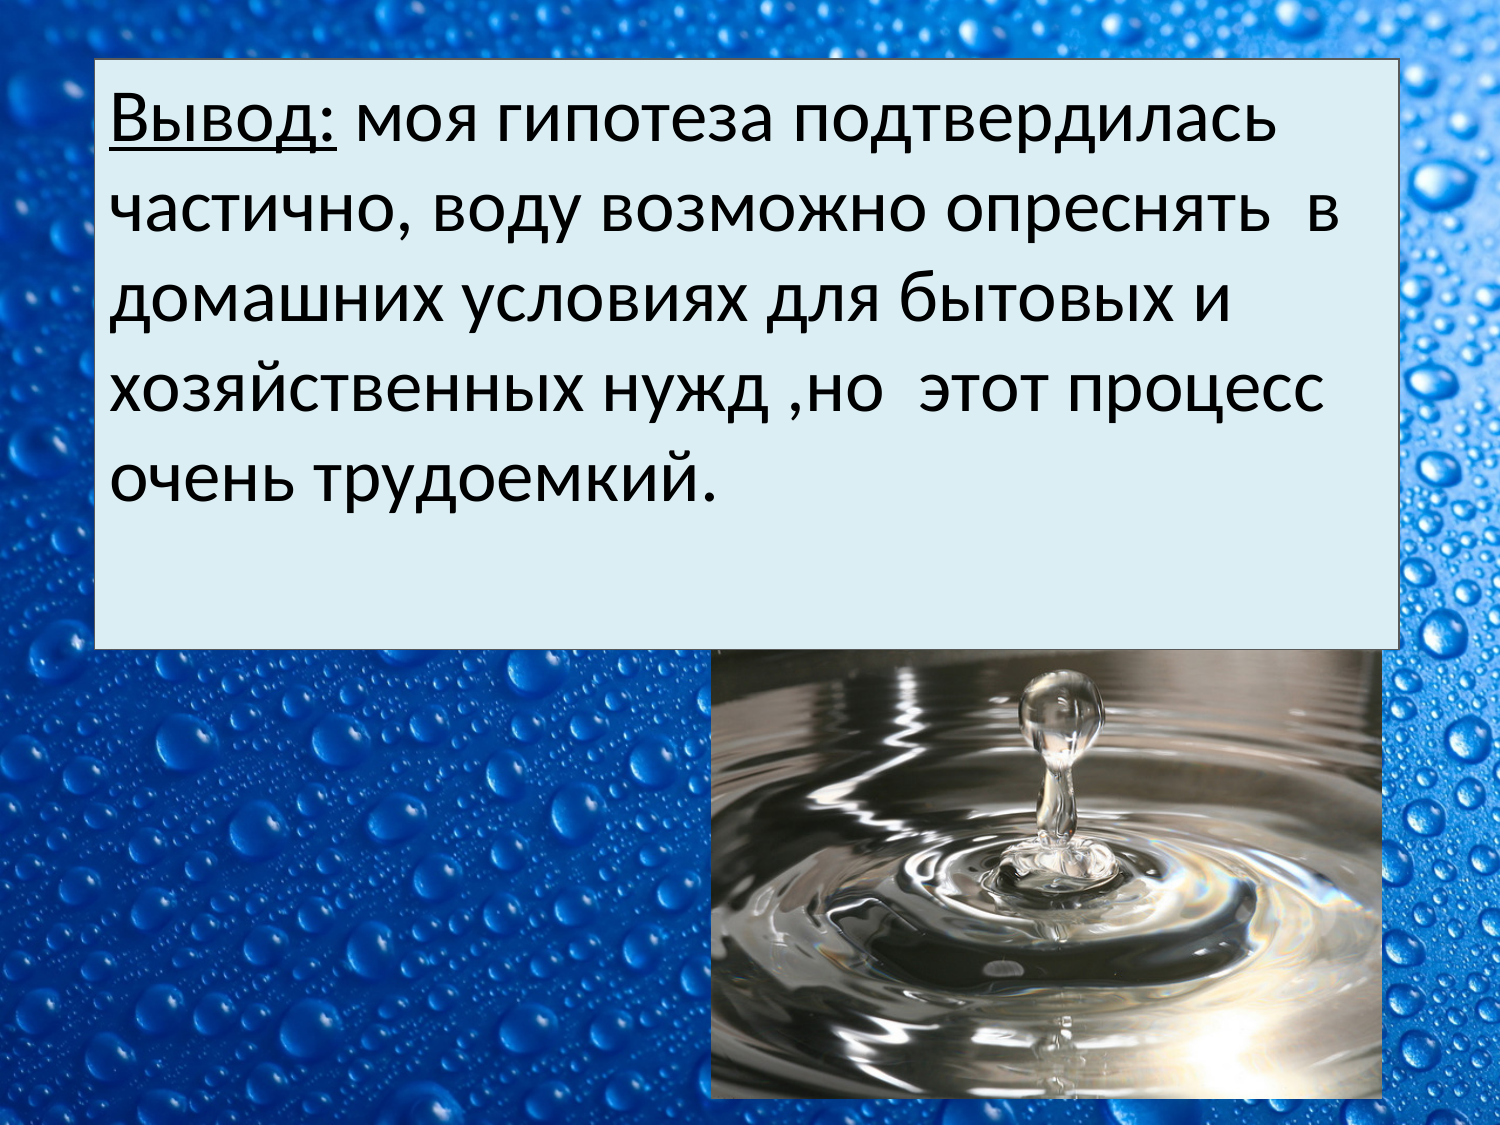

Вывод: моя гипотеза подтвердилась частично, воду возможно опреснять в домашних условиях для бытовых и хозяйственных нужд ,но этот процесс очень трудоемкий.